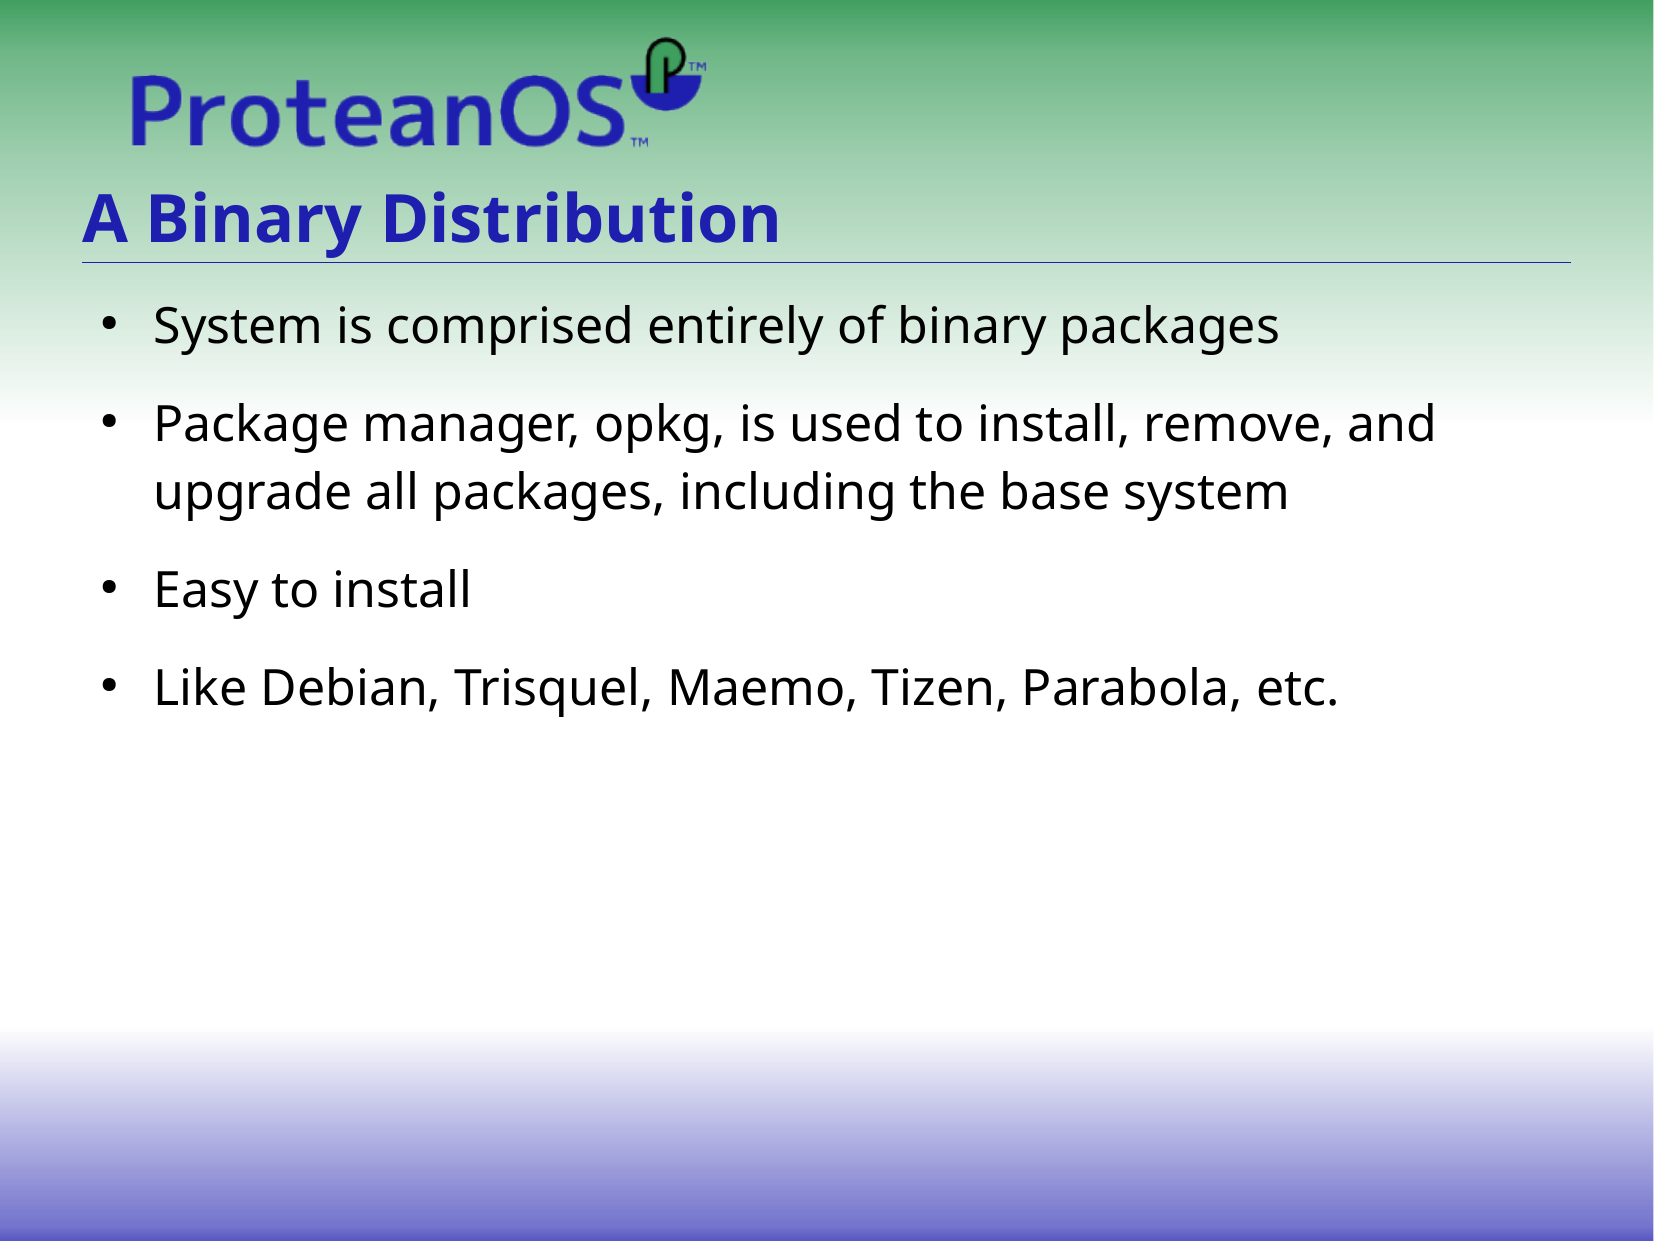

# A Binary Distribution
System is comprised entirely of binary packages
Package manager, opkg, is used to install, remove, and upgrade all packages, including the base system
Easy to install
Like Debian, Trisquel, Maemo, Tizen, Parabola, etc.